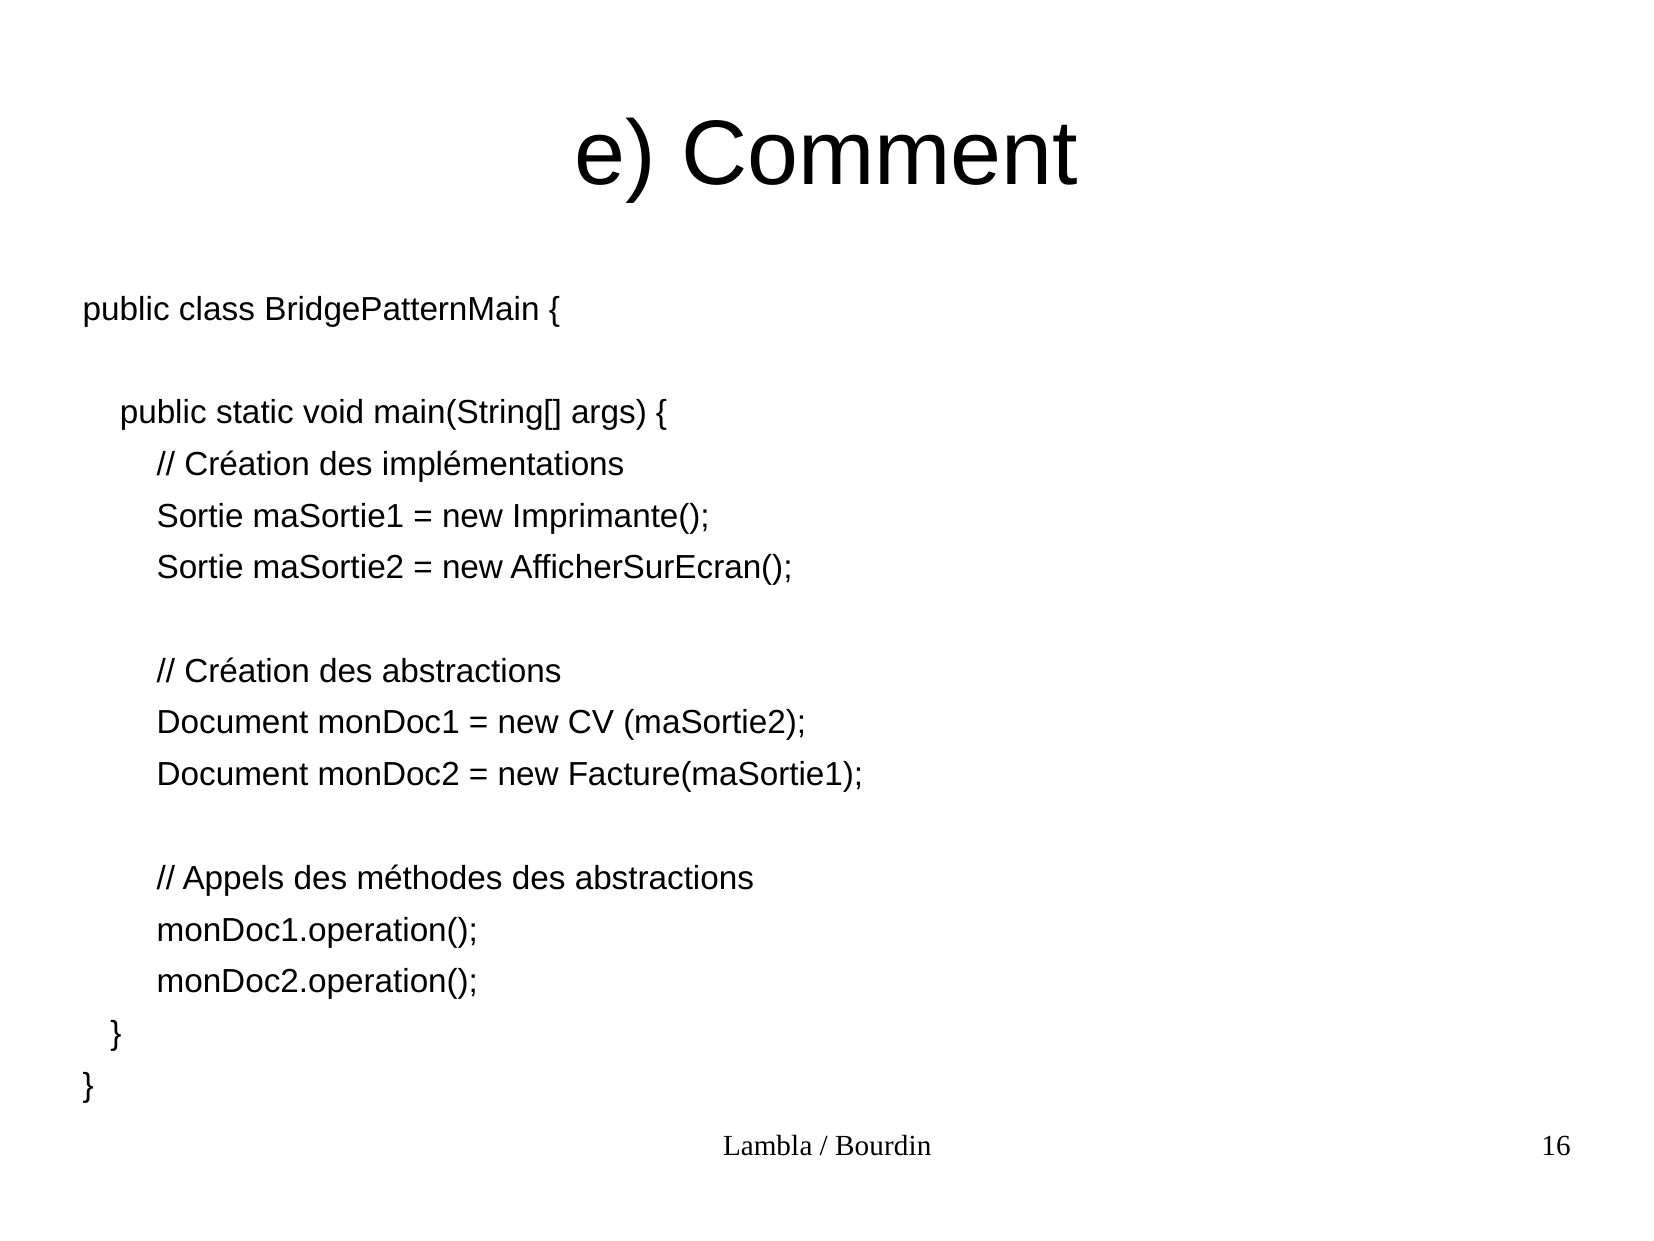

# e) Comment
public class BridgePatternMain {
 public static void main(String[] args) {
 // Création des implémentations
 Sortie maSortie1 = new Imprimante();
 Sortie maSortie2 = new AfficherSurEcran();
 // Création des abstractions
 Document monDoc1 = new CV (maSortie2);
 Document monDoc2 = new Facture(maSortie1);
 // Appels des méthodes des abstractions
 monDoc1.operation();
 monDoc2.operation();
 }
}
Lambla / Bourdin
16